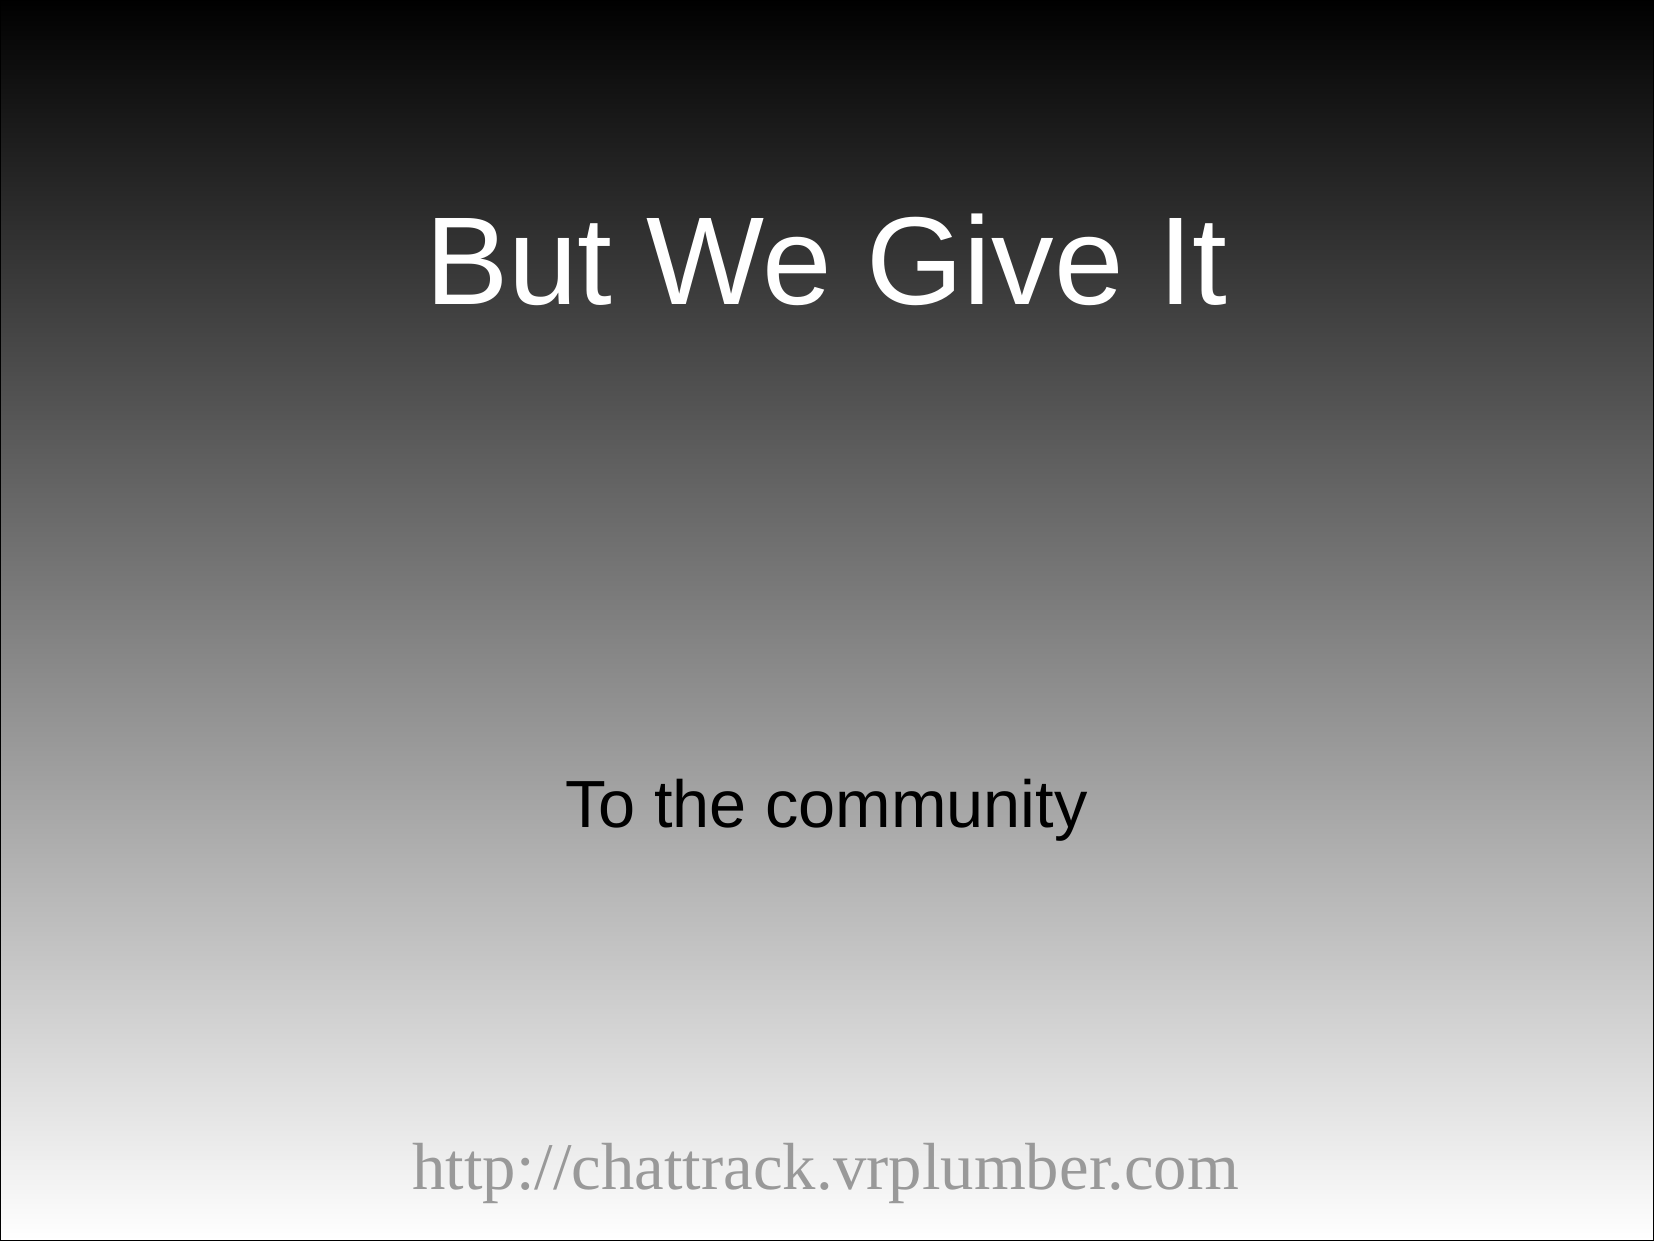

# But We Give It
To the community
http://chattrack.vrplumber.com
10